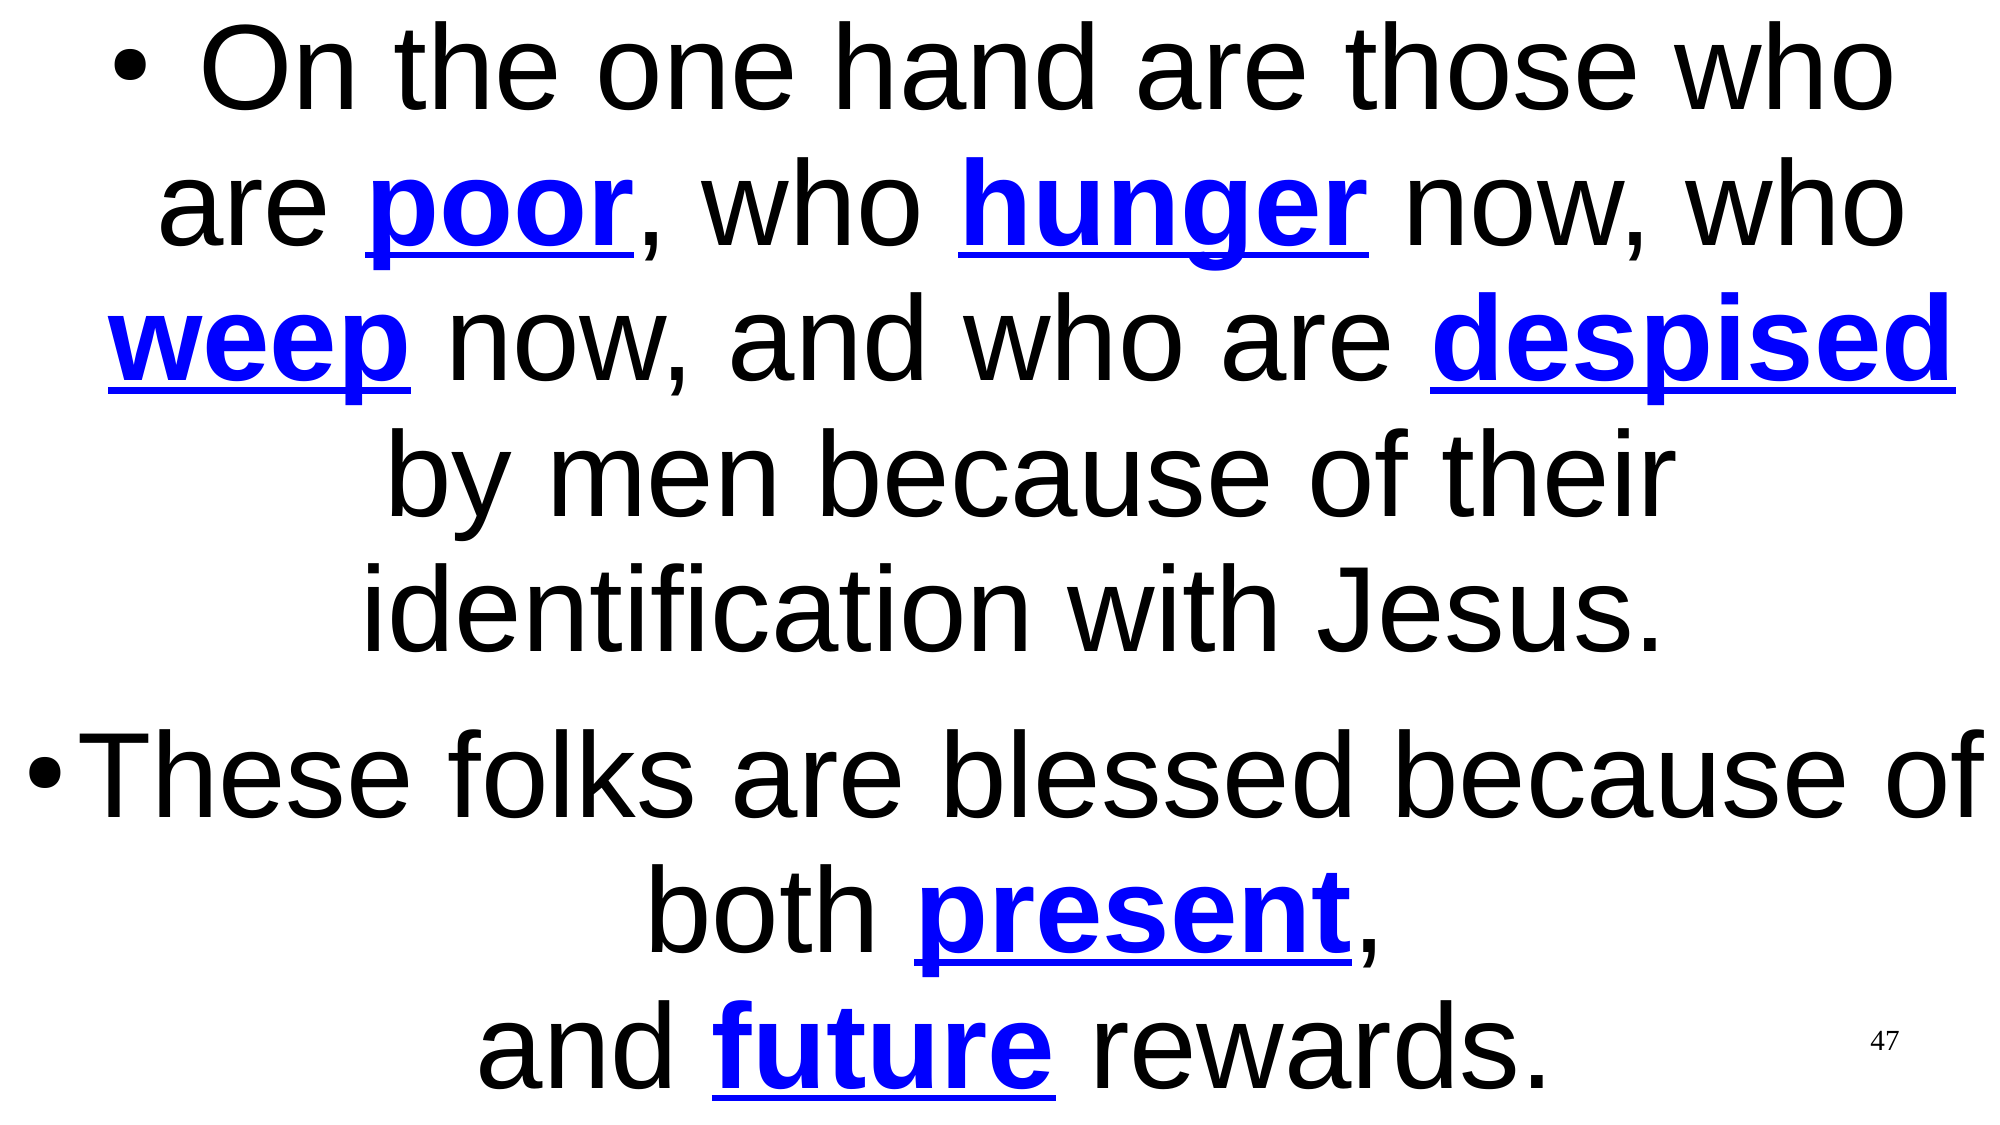

# On the one hand are those who are poor, who hunger now, who weep now, and who are despised by men because of their identification with Jesus.
These folks are blessed because of both present,
and future rewards.
47